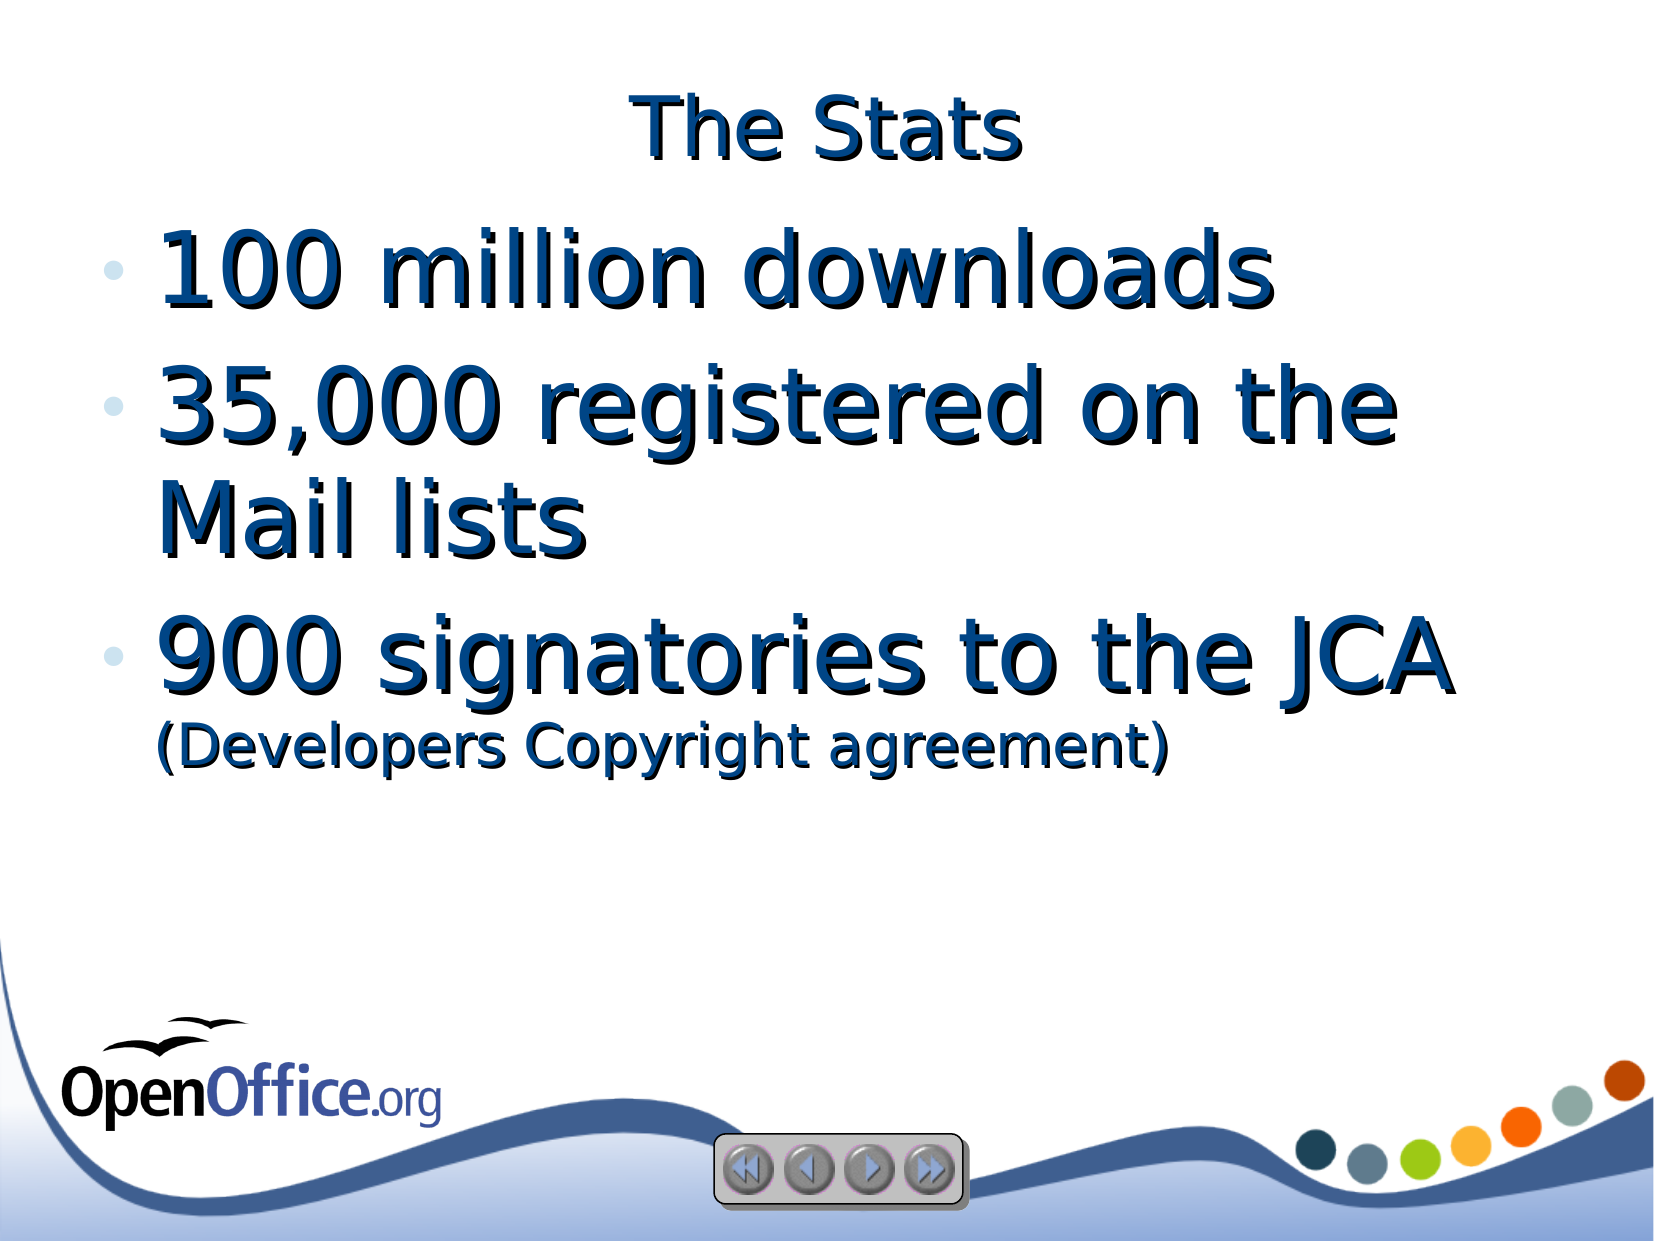

# The Stats
100 million downloads
35,000 registered on the Mail lists
900 signatories to the JCA (Developers Copyright agreement)